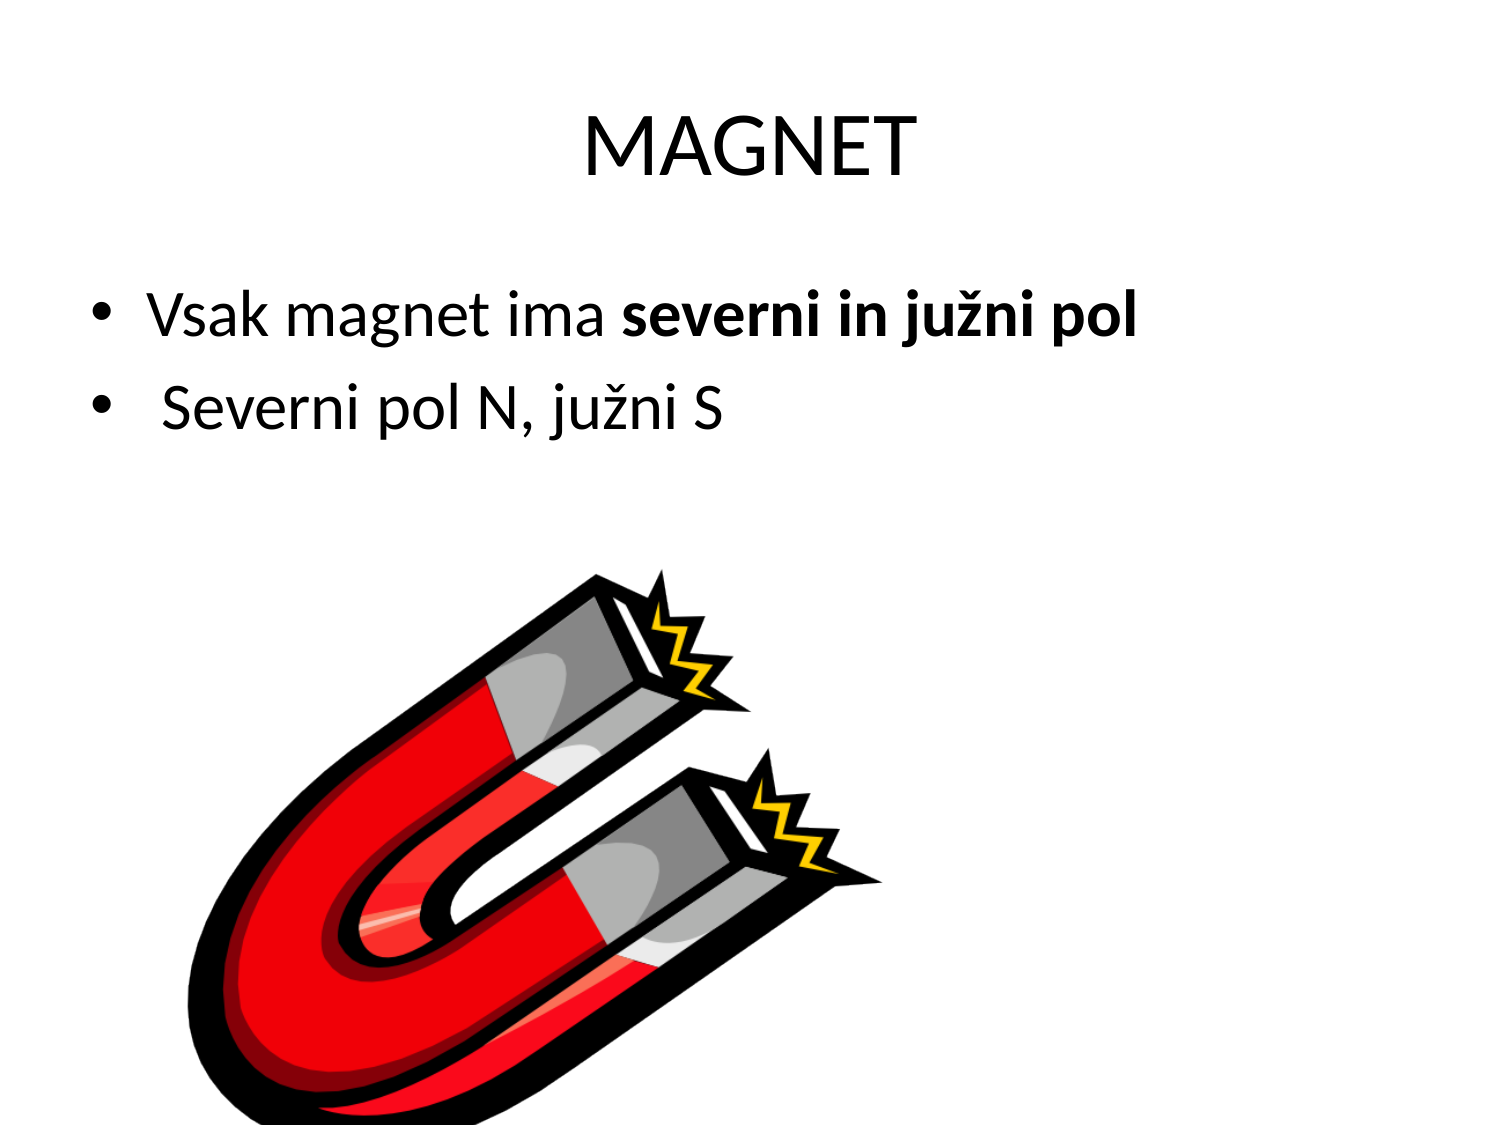

# MAGNET
Vsak magnet ima severni in južni pol
 Severni pol N, južni S